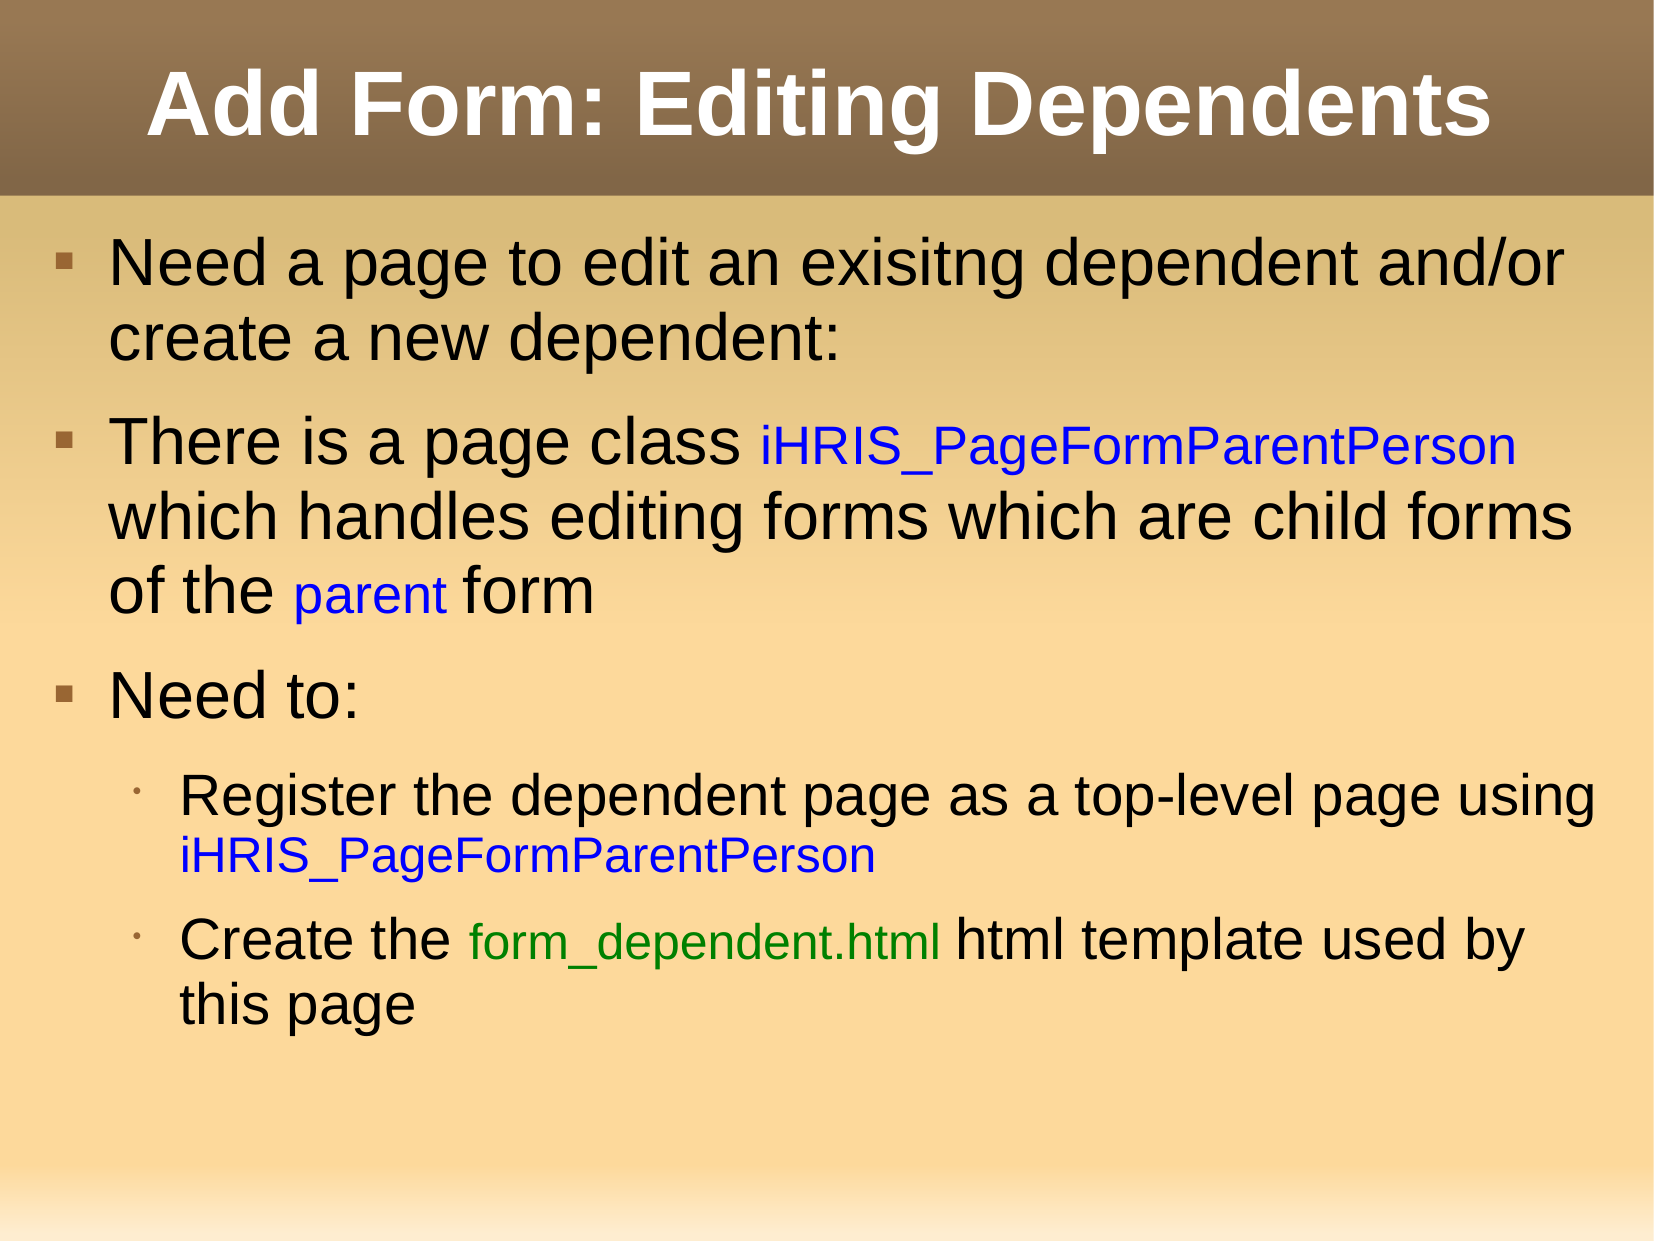

# Add Form: Editing Dependents
Need a page to edit an exisitng dependent and/or create a new dependent:
There is a page class iHRIS_PageFormParentPerson which handles editing forms which are child forms of the parent form
Need to:
Register the dependent page as a top-level page using iHRIS_PageFormParentPerson
Create the form_dependent.html html template used by this page